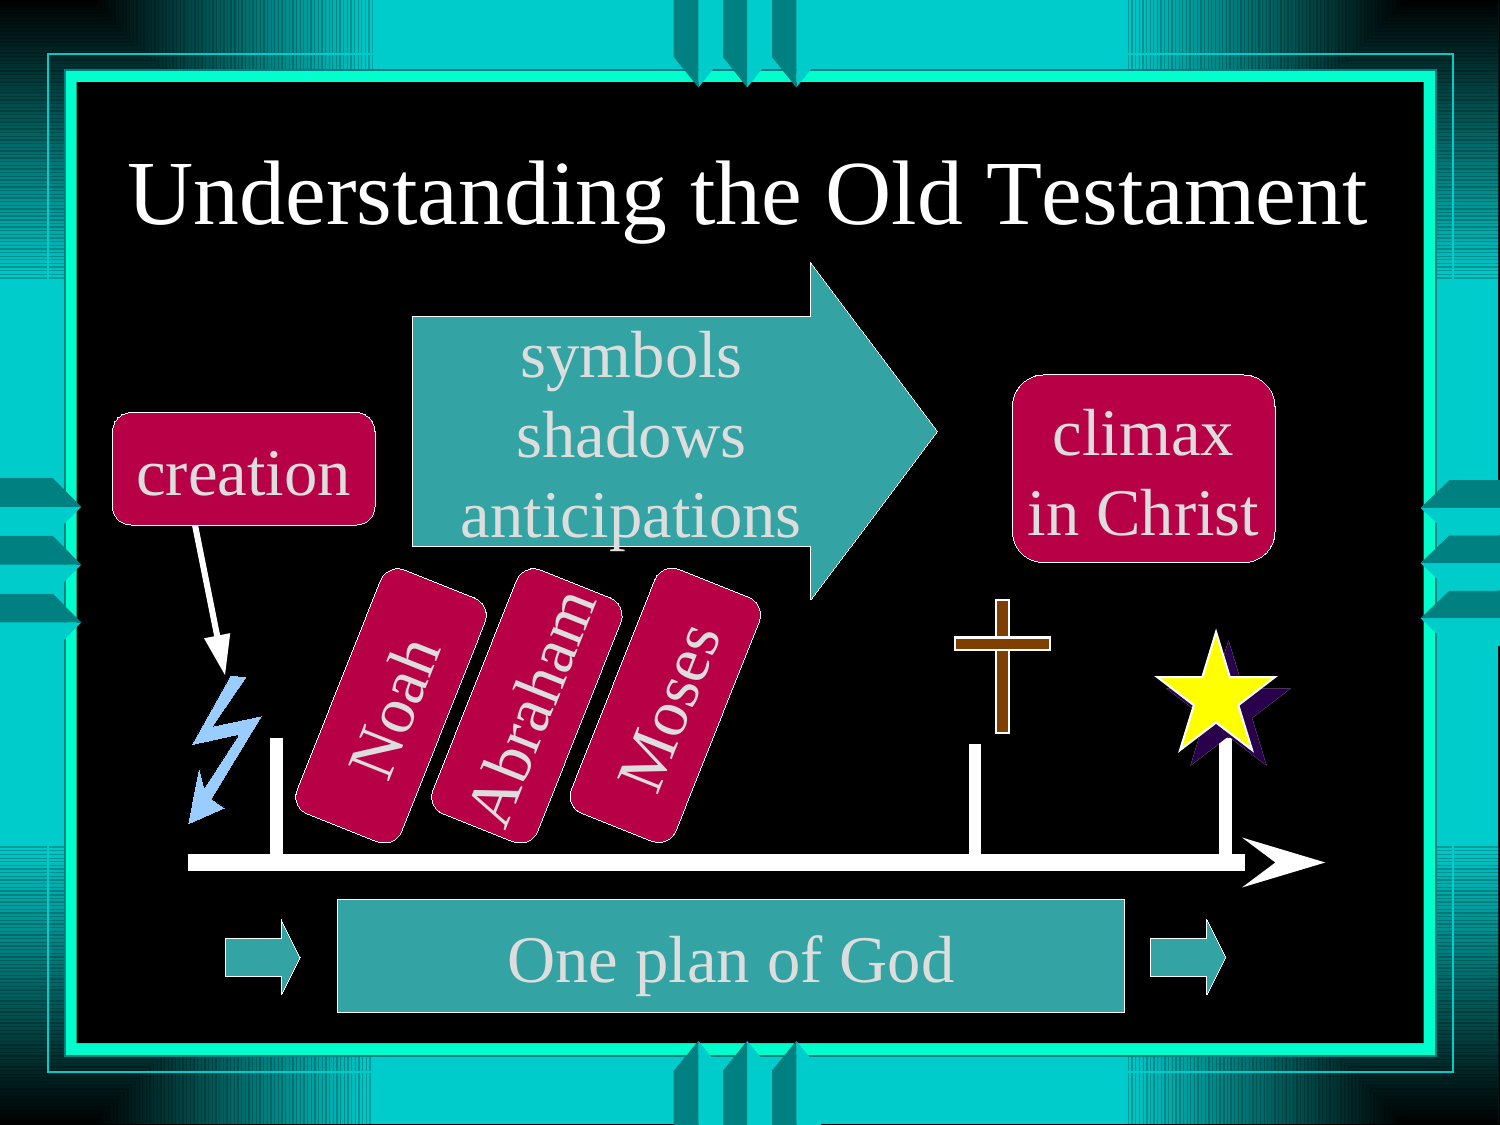

# Understanding the Old Testament
symbols
shadows
anticipations
climax
in Christ
creation
Moses
Noah
Abraham
One plan of God